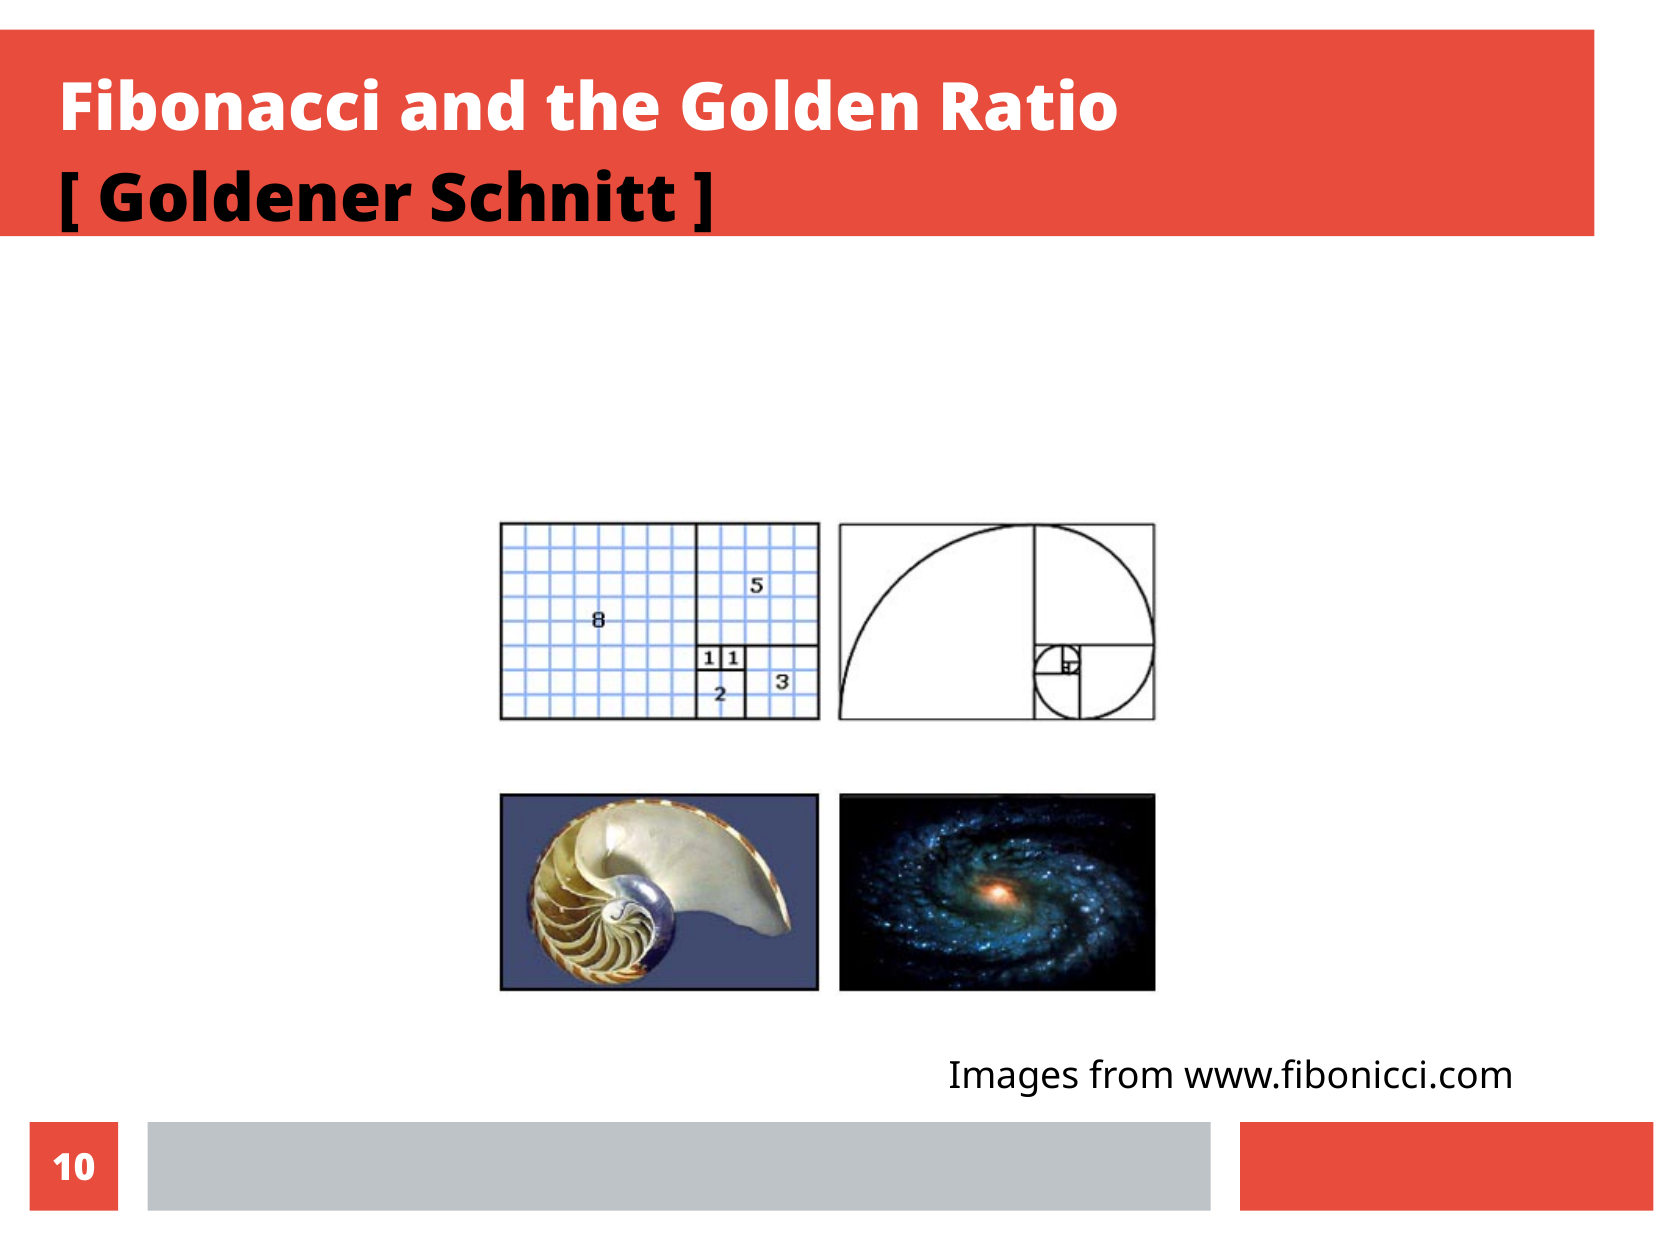

# Fibonacci and the Golden Ratio [ Goldener Schnitt ]
Images from www.fibonicci.com
10